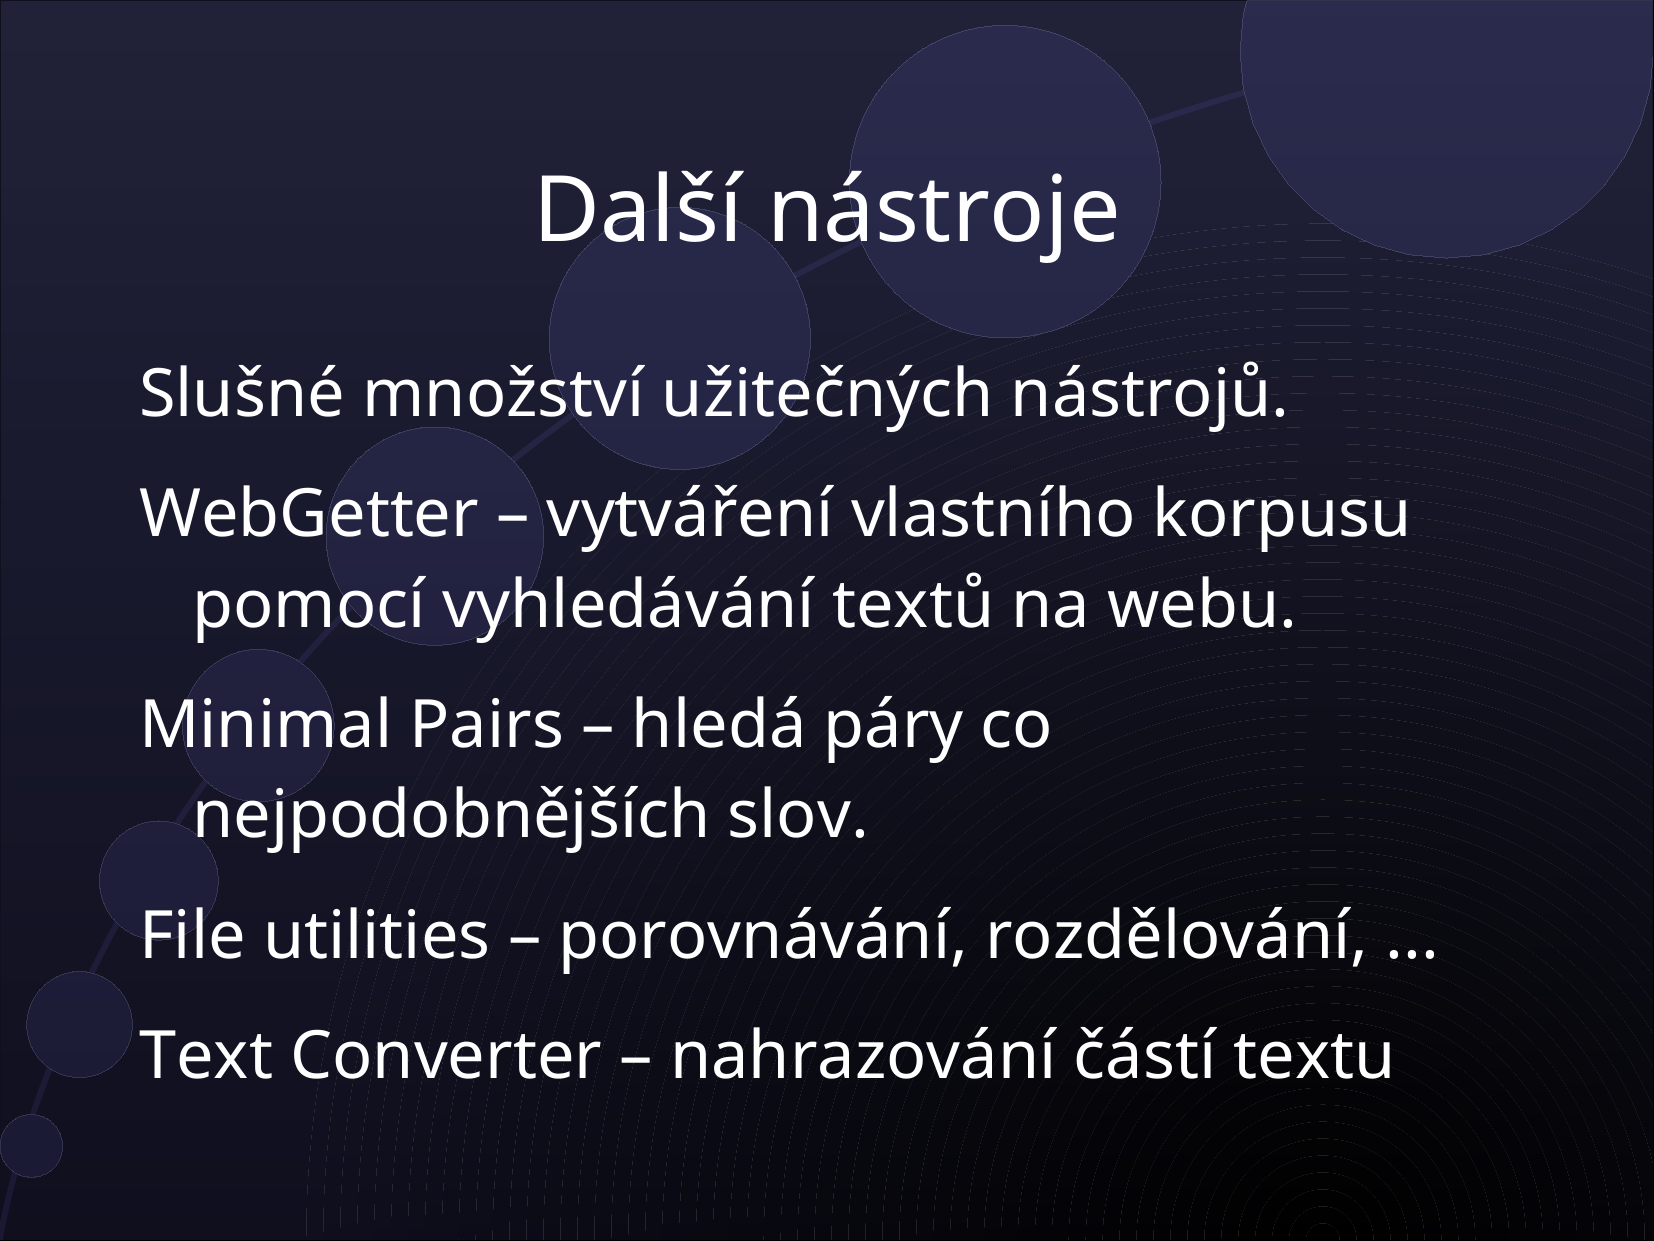

# Další nástroje
Slušné množství užitečných nástrojů.
WebGetter – vytváření vlastního korpusu pomocí vyhledávání textů na webu.
Minimal Pairs – hledá páry co nejpodobnějších slov.
File utilities – porovnávání, rozdělování, ...
Text Converter – nahrazování částí textu